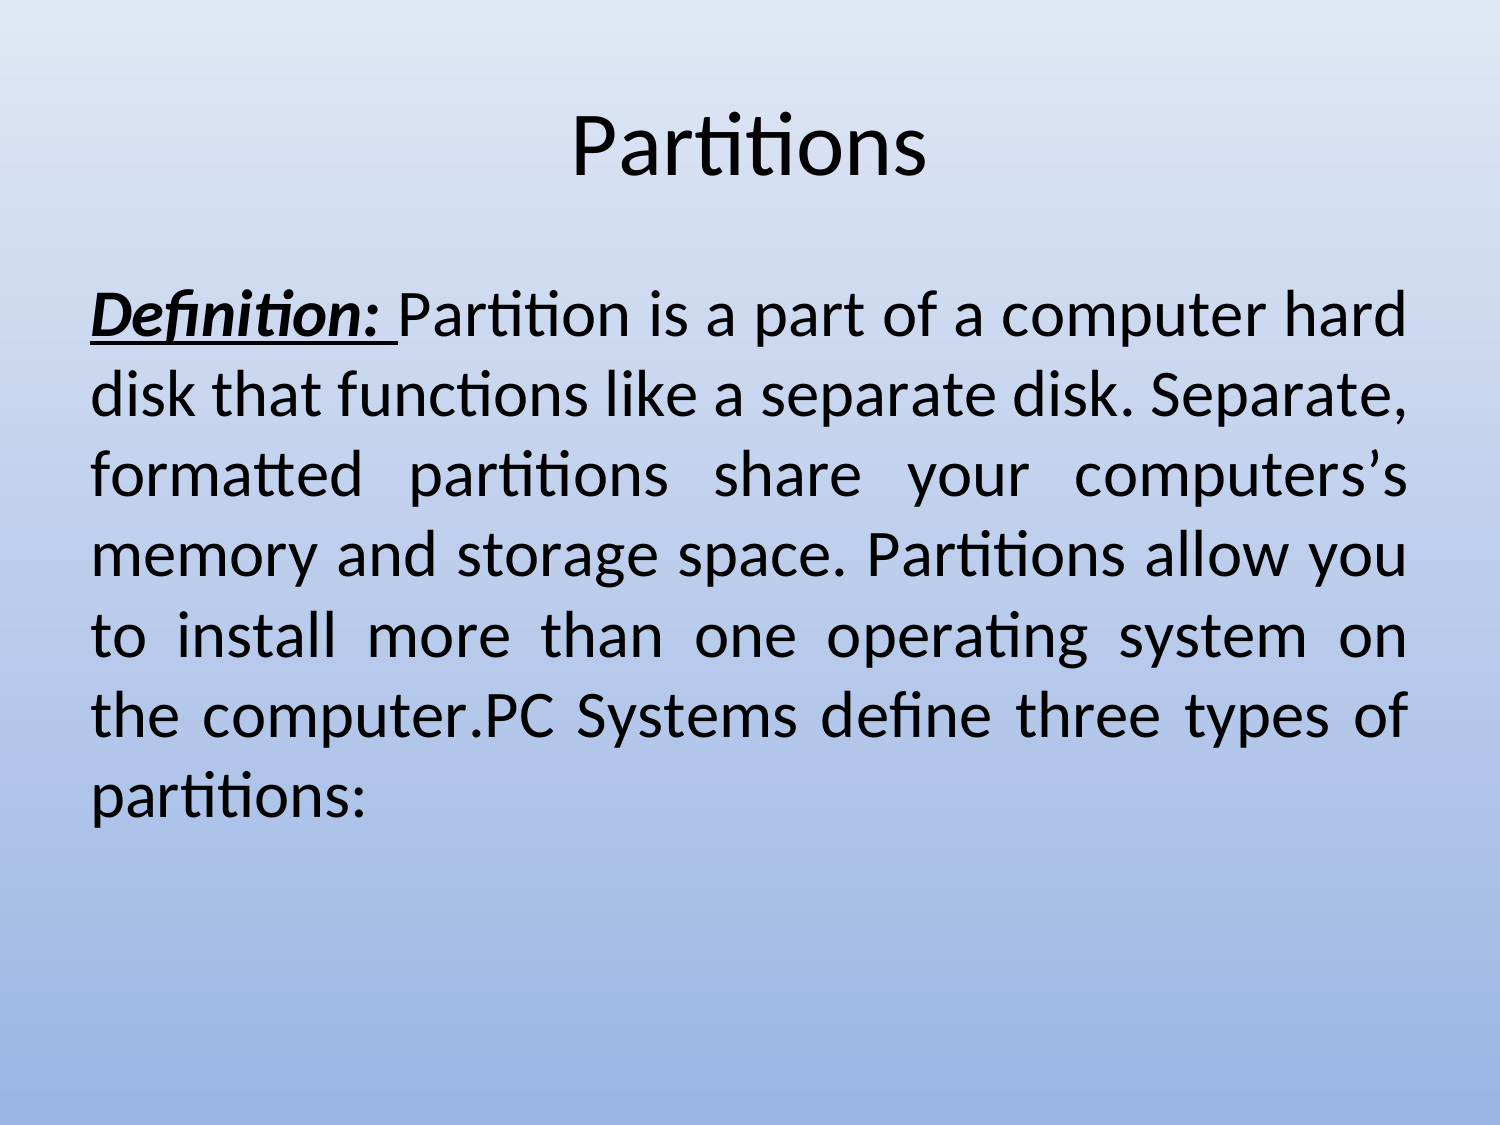

# Partitions
Definition: Partition is a part of a computer hard disk that functions like a separate disk. Separate, formatted partitions share your computers’s memory and storage space. Partitions allow you to install more than one operating system on the computer.PC Systems define three types of partitions: